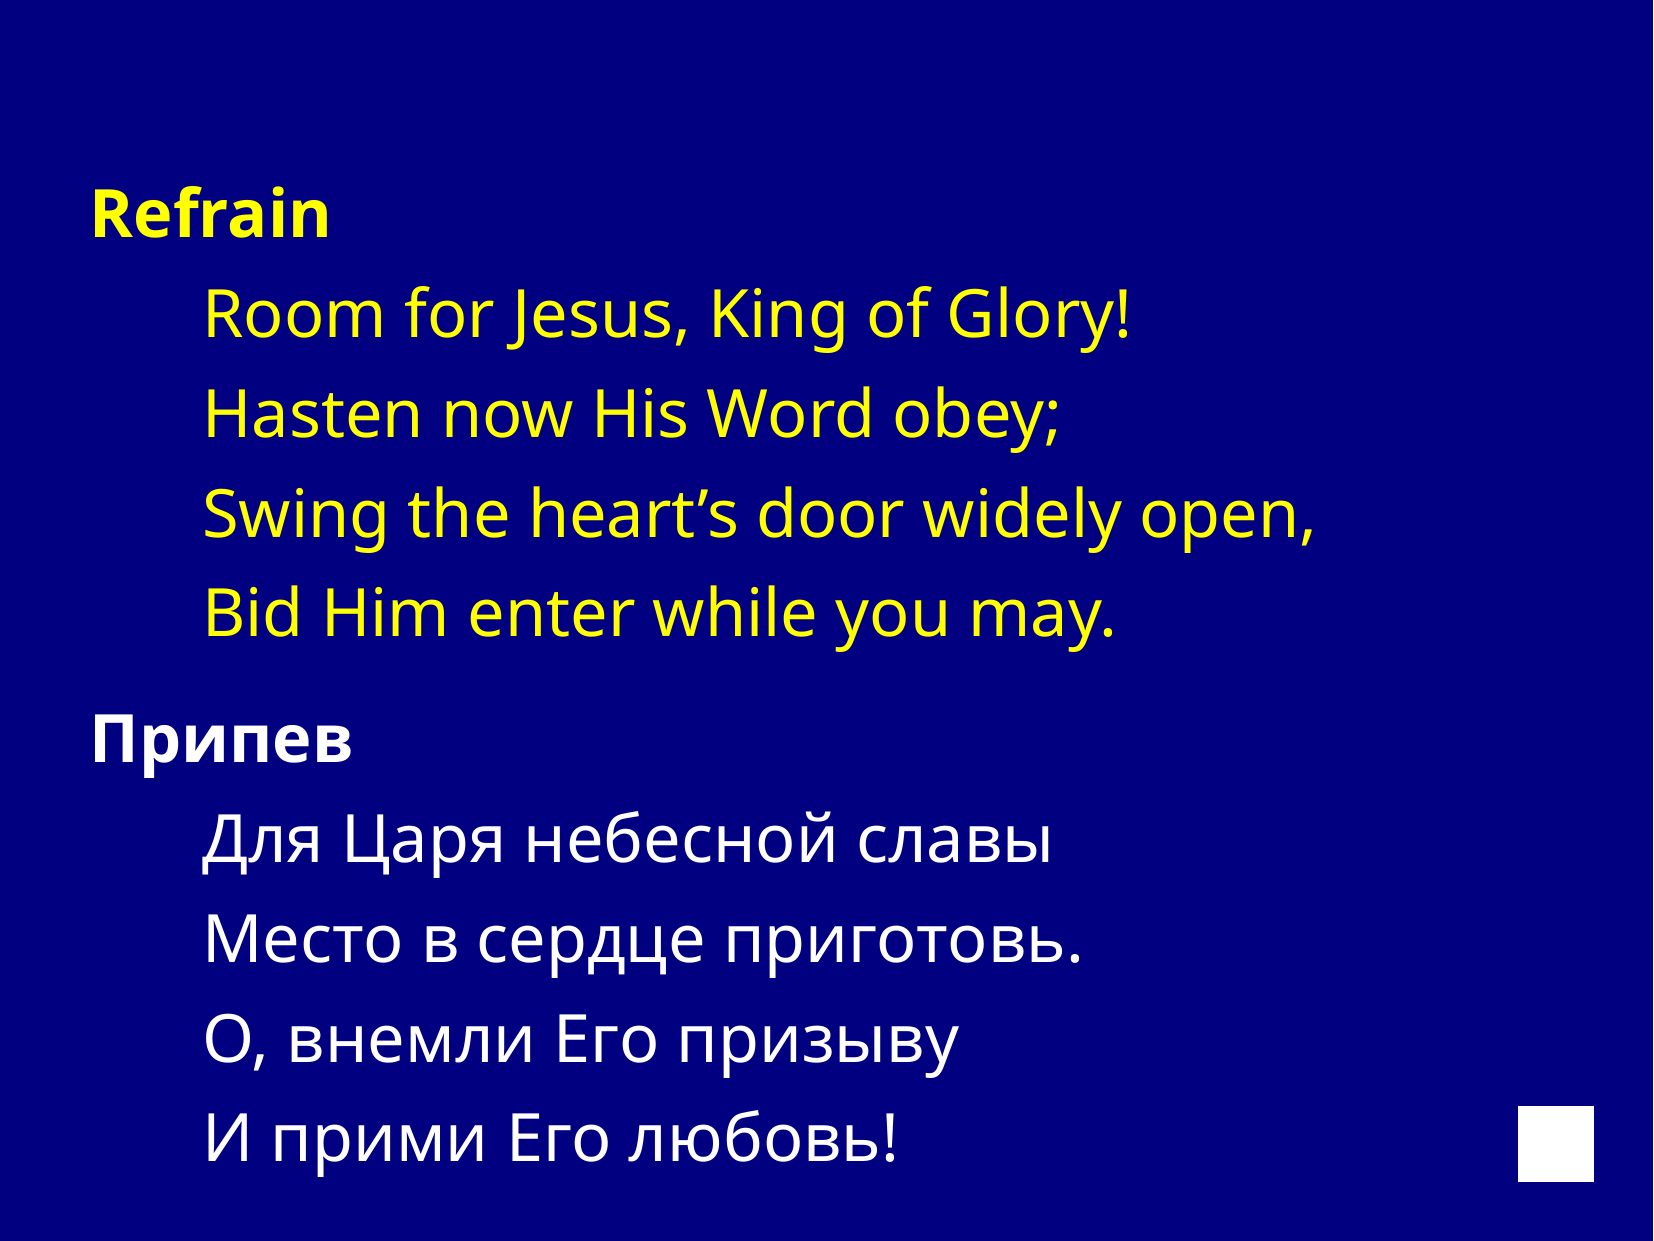

Refrain
	Room for Jesus, King of Glory!
	Hasten now His Word obey;
	Swing the heart’s door widely open,
	Bid Him enter while you may.
Припев
	Для Царя небесной славы
	Место в сердце приготовь.
	О, внемли Его призыву
	И прими Его любовь!